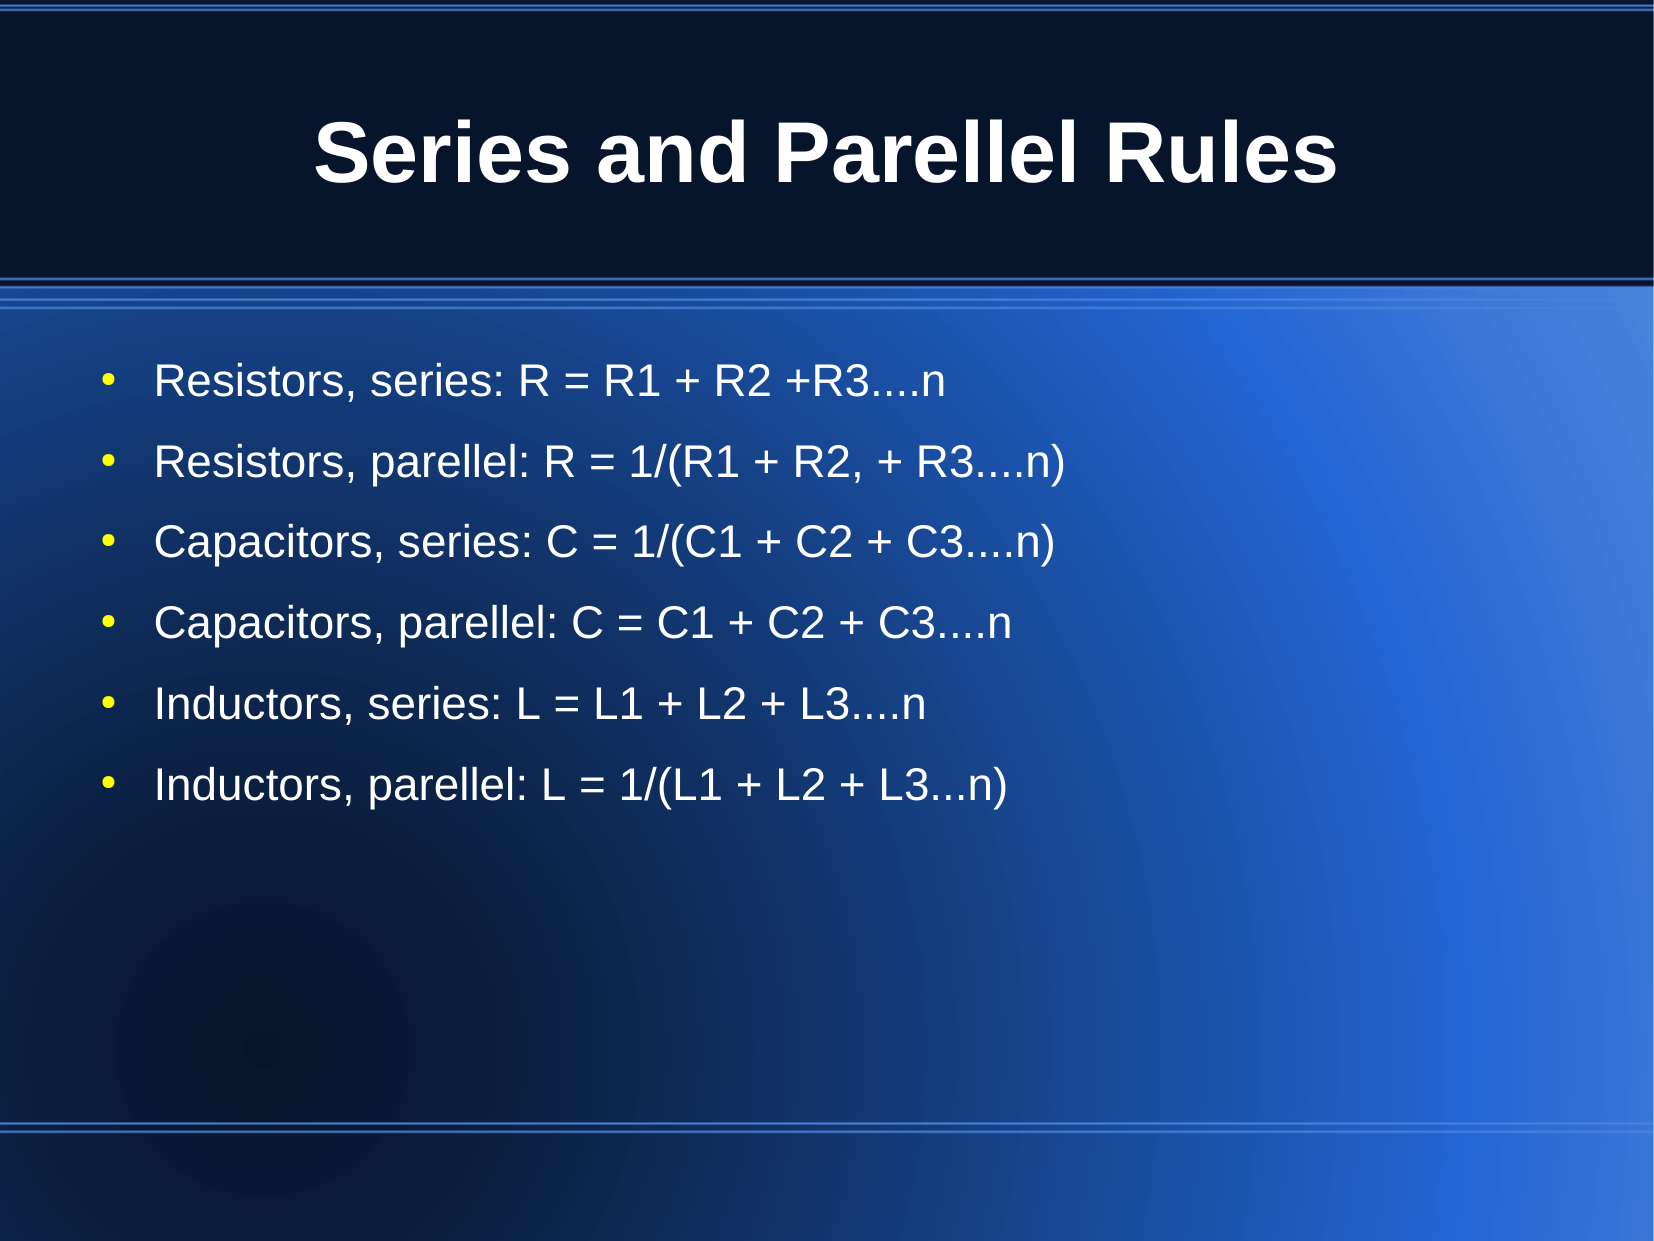

# Series and Parellel Rules
Resistors, series: R = R1 + R2 +R3....n
Resistors, parellel: R = 1/(R1 + R2, + R3....n)
Capacitors, series: C = 1/(C1 + C2 + C3....n)
Capacitors, parellel: C = C1 + C2 + C3....n
Inductors, series: L = L1 + L2 + L3....n
Inductors, parellel: L = 1/(L1 + L2 + L3...n)